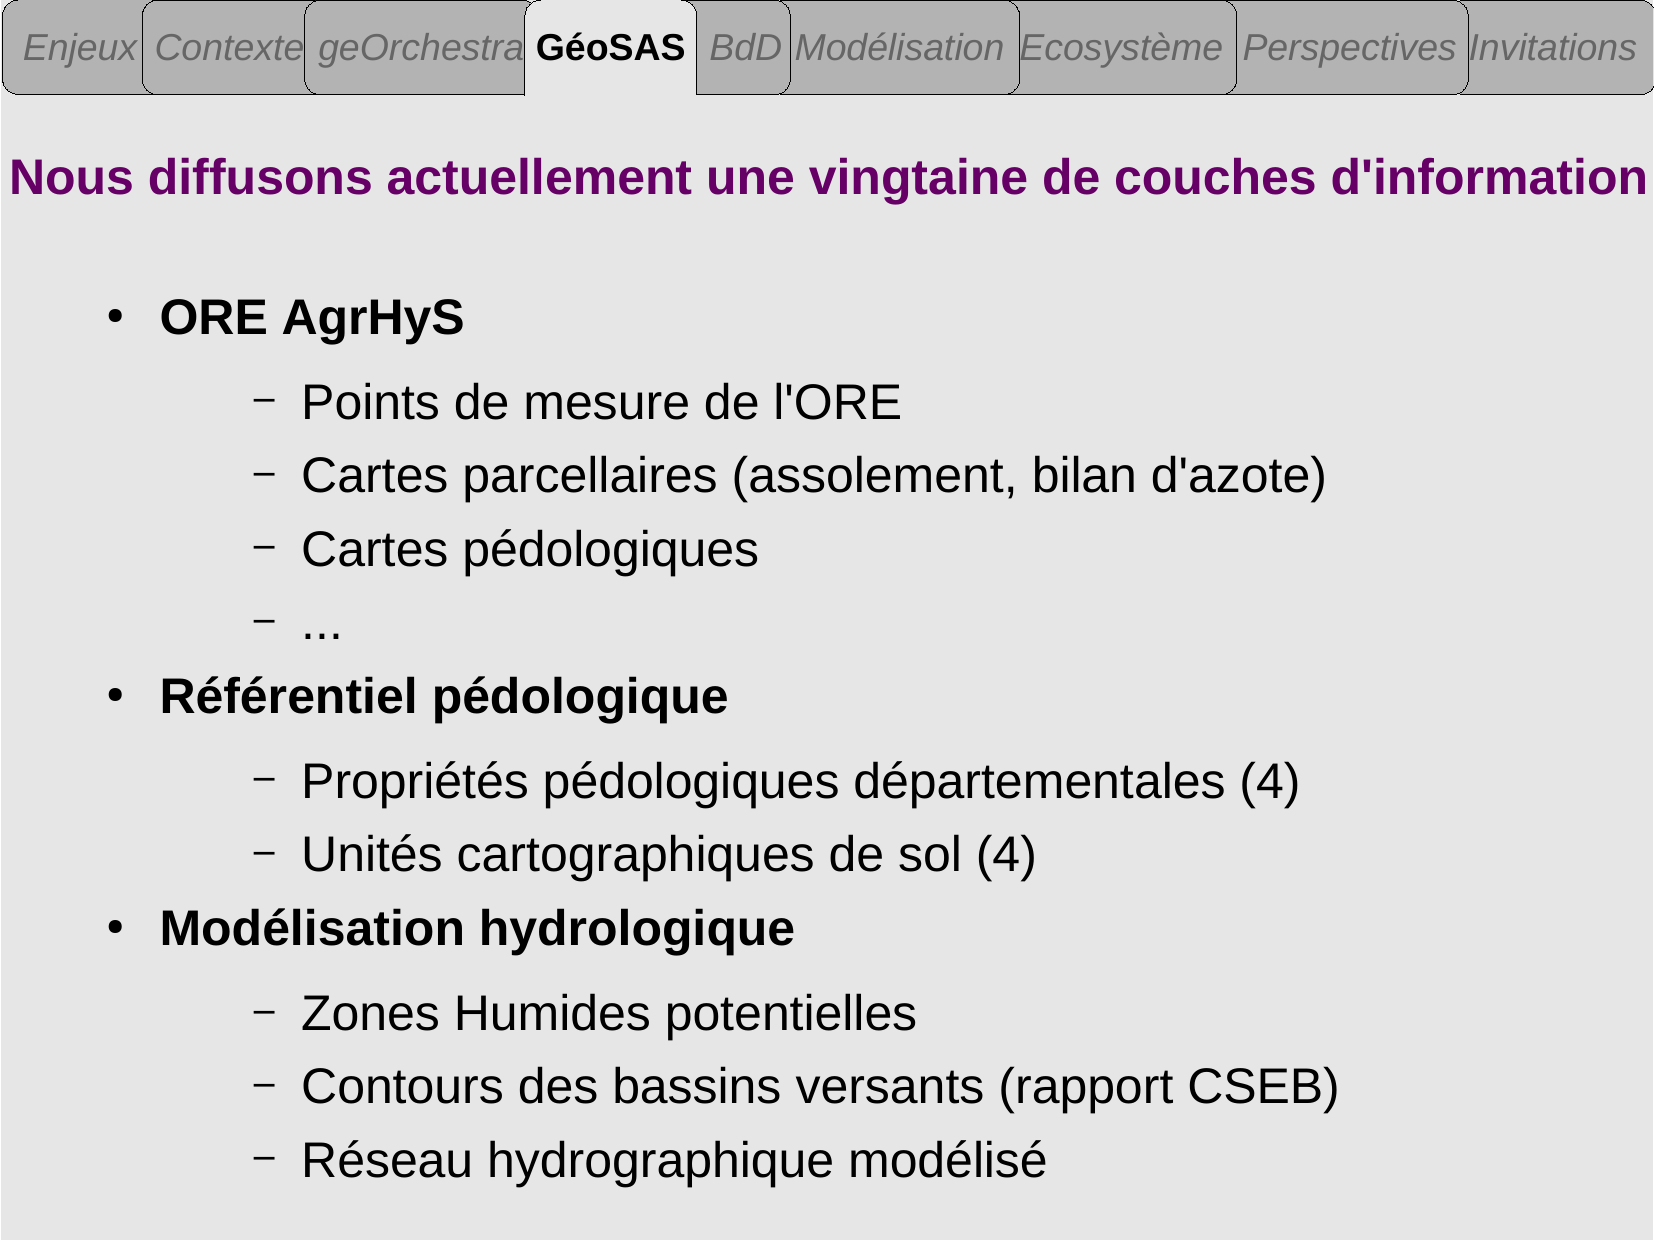

Enjeux
Contexte
geOrchestra
GéoSAS
 BdD
 Modélisation
 Ecosystème
 Perspectives
Invitations
# Nous diffusons actuellement une vingtaine de couches d'information
ORE AgrHyS
Points de mesure de l'ORE
Cartes parcellaires (assolement, bilan d'azote)
Cartes pédologiques
...
Référentiel pédologique
Propriétés pédologiques départementales (4)
Unités cartographiques de sol (4)
Modélisation hydrologique
Zones Humides potentielles
Contours des bassins versants (rapport CSEB)
Réseau hydrographique modélisé